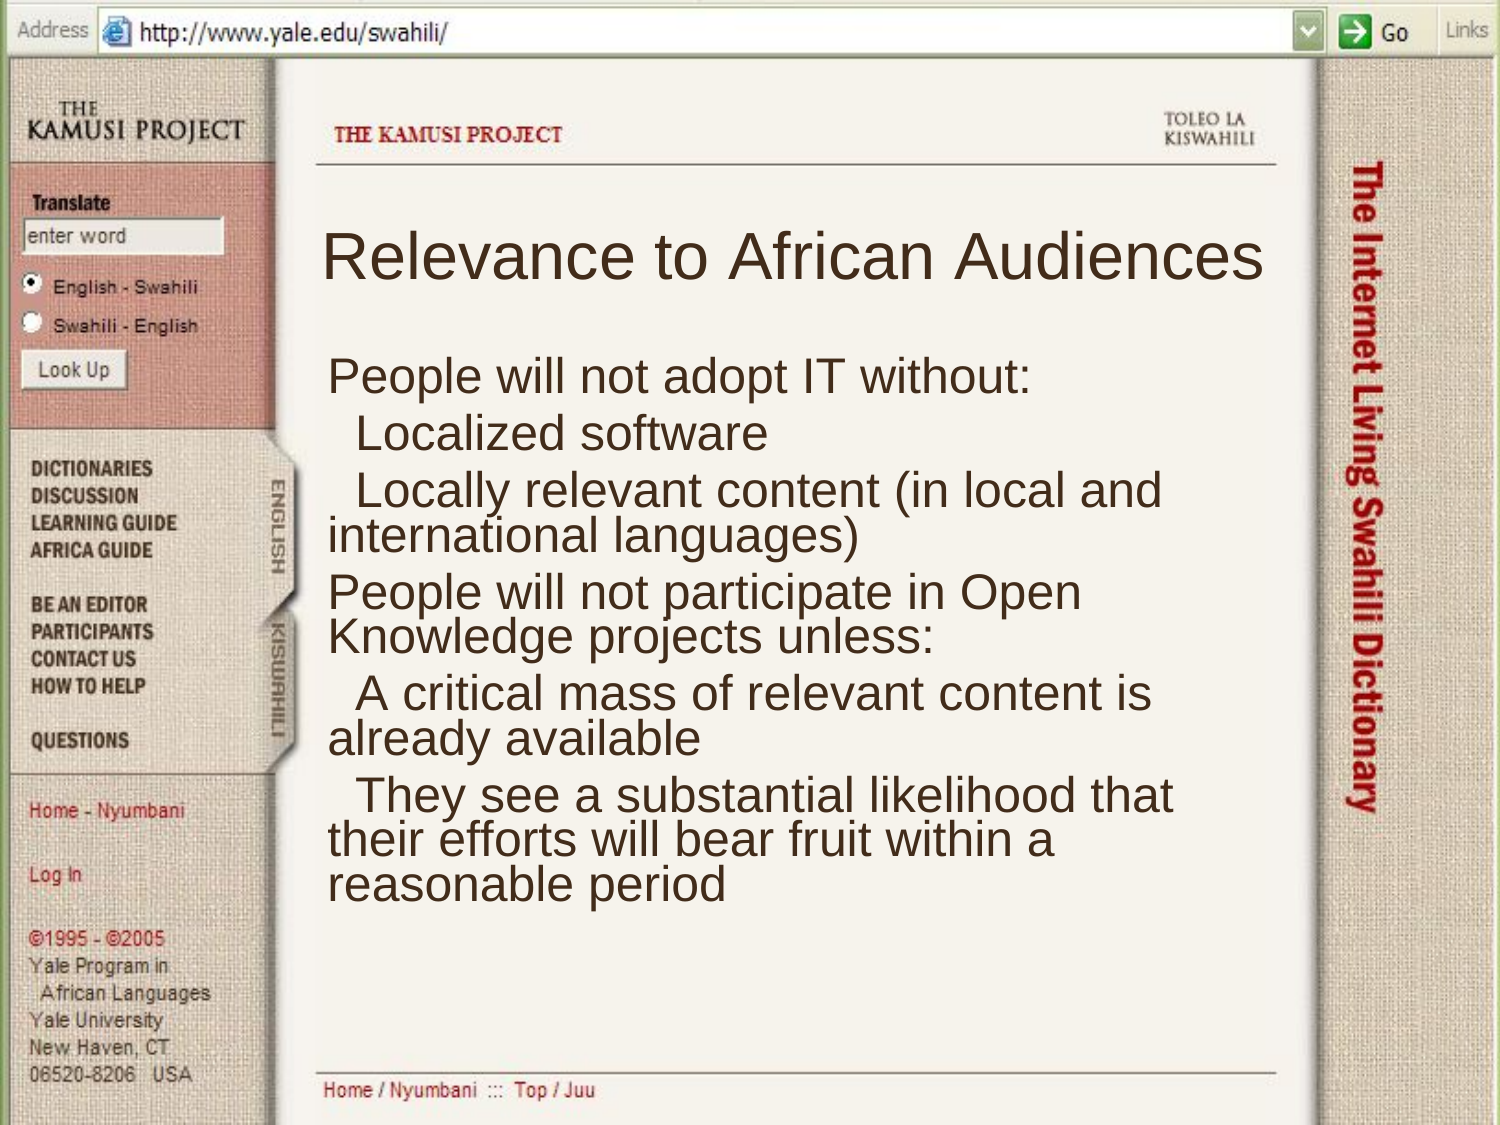

# Relevance to African Audiences
People will not adopt IT without:
 Localized software
 Locally relevant content (in local and international languages)
People will not participate in Open Knowledge projects unless:
 A critical mass of relevant content is already available
 They see a substantial likelihood that their efforts will bear fruit within a reasonable period